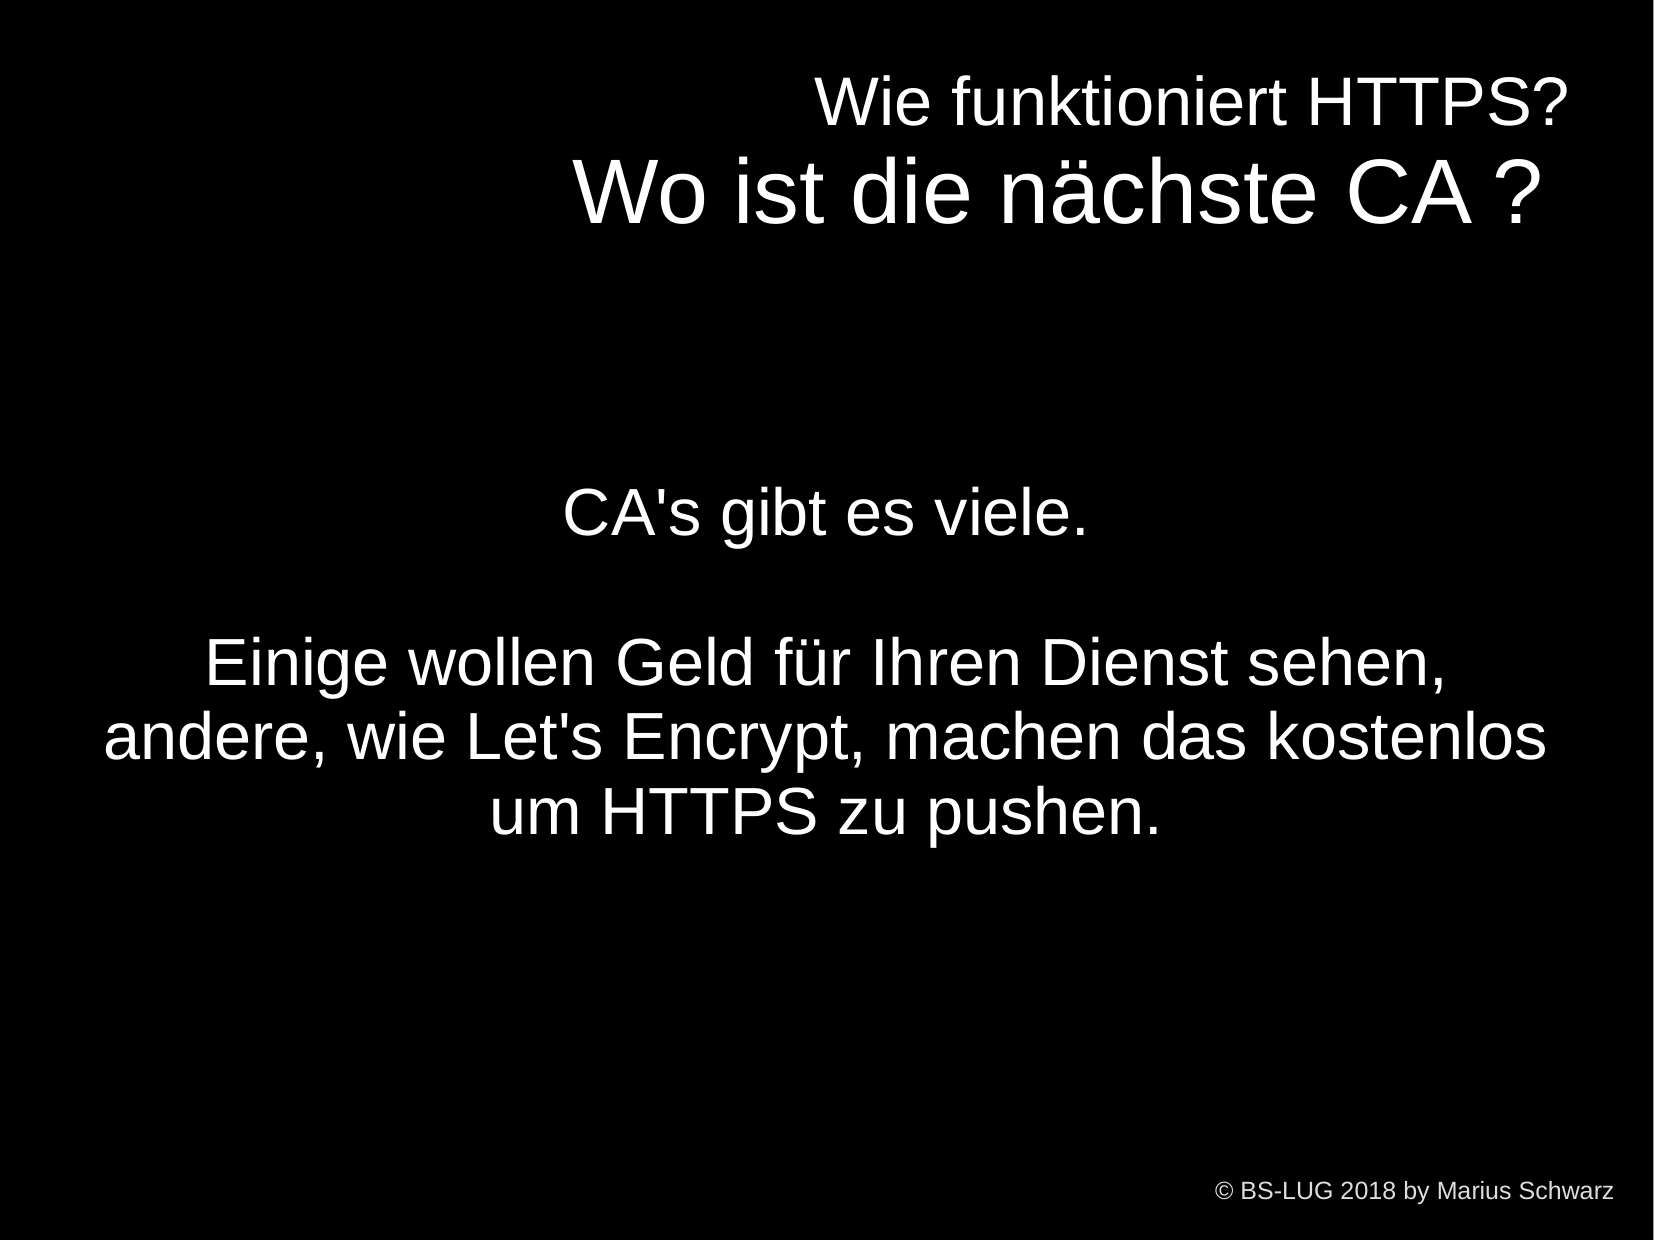

# Wie funktioniert HTTPS? Wo ist die nächste CA ?
CA's gibt es viele.
Einige wollen Geld für Ihren Dienst sehen, andere, wie Let's Encrypt, machen das kostenlos um HTTPS zu pushen.
© BS-LUG 2018 by Marius Schwarz